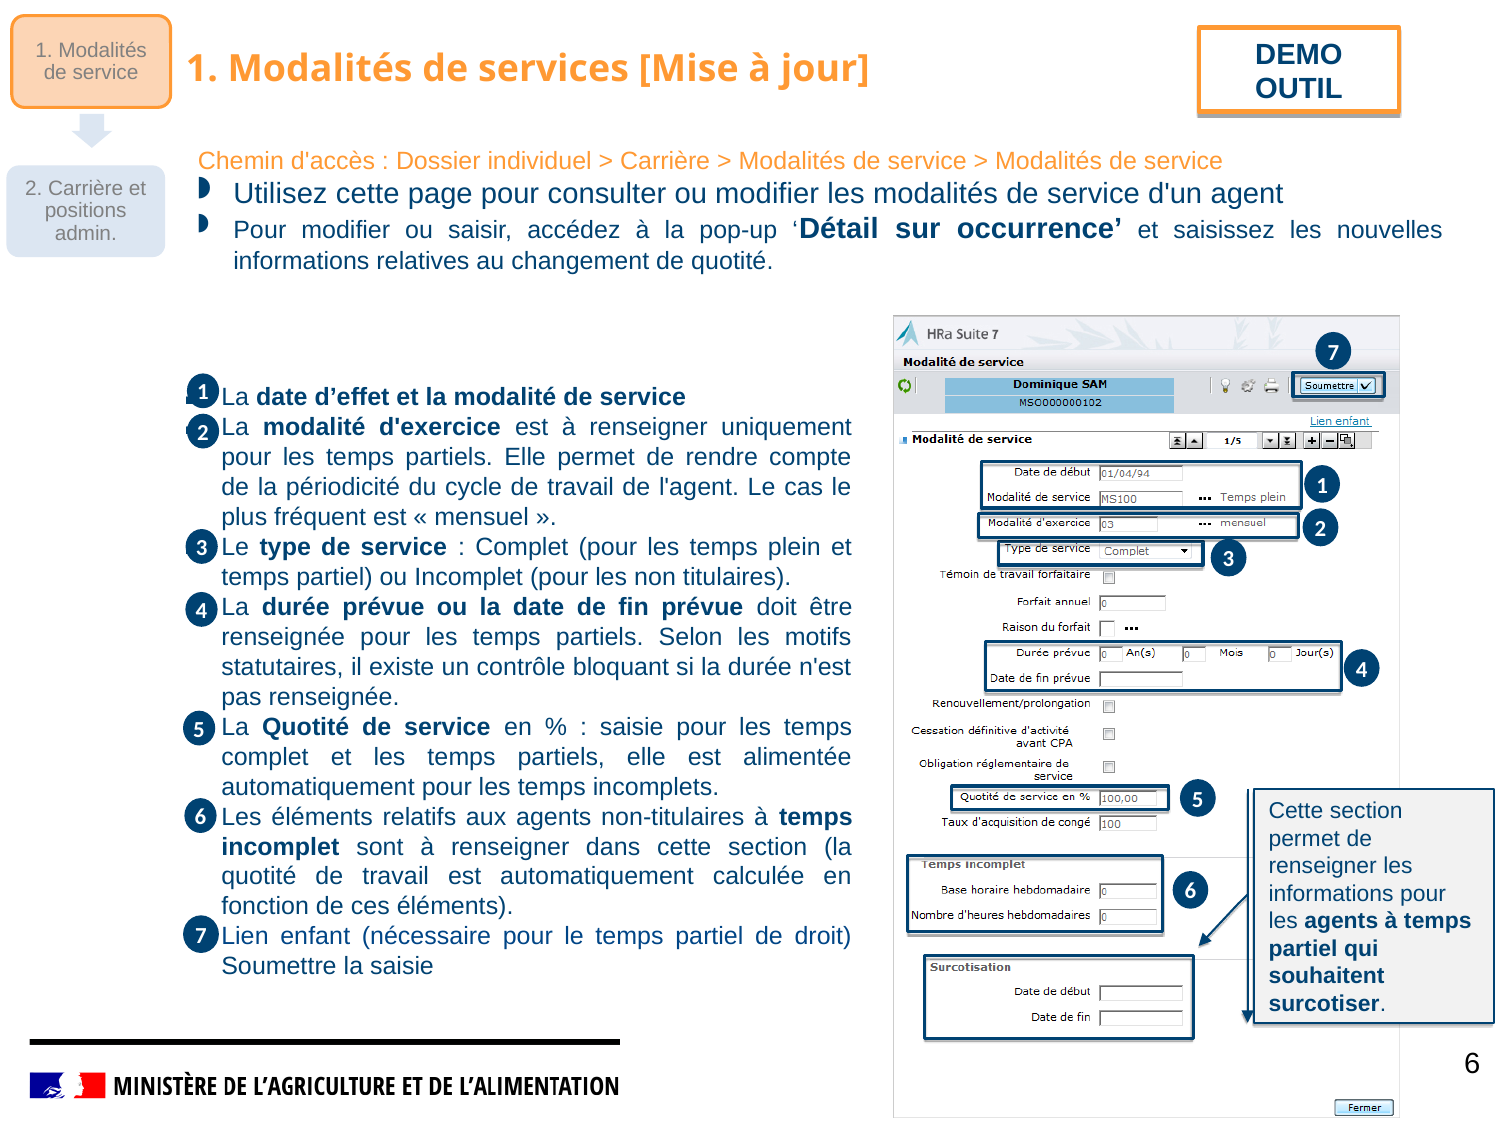

1. Modalités de service
DEMO OUTIL
1. Modalités de services [Mise à jour]
Chemin d'accès : Dossier individuel > Carrière > Modalités de service > Modalités de service
Utilisez cette page pour consulter ou modifier les modalités de service d'un agent
Pour modifier ou saisir, accédez à la pop-up ‘Détail sur occurrence’ et saisissez les nouvelles informations relatives au changement de quotité.
2. Carrière et positions admin.
7
La date d’effet et la modalité de service
La modalité d'exercice est à renseigner uniquement pour les temps partiels. Elle permet de rendre compte de la périodicité du cycle de travail de l'agent. Le cas le plus fréquent est « mensuel ».
Le type de service : Complet (pour les temps plein et temps partiel) ou Incomplet (pour les non titulaires).
La durée prévue ou la date de fin prévue doit être renseignée pour les temps partiels. Selon les motifs statutaires, il existe un contrôle bloquant si la durée n'est pas renseignée.
La Quotité de service en % : saisie pour les temps complet et les temps partiels, elle est alimentée automatiquement pour les temps incomplets.
Les éléments relatifs aux agents non-titulaires à temps incomplet sont à renseigner dans cette section (la quotité de travail est automatiquement calculée en fonction de ces éléments).
Lien enfant (nécessaire pour le temps partiel de droit) Soumettre la saisie
1
2
1
2
3
3
4
4
5
5
Cette section permet de renseigner les informations pour les agents à temps partiel qui souhaitent surcotiser.
6
6
7